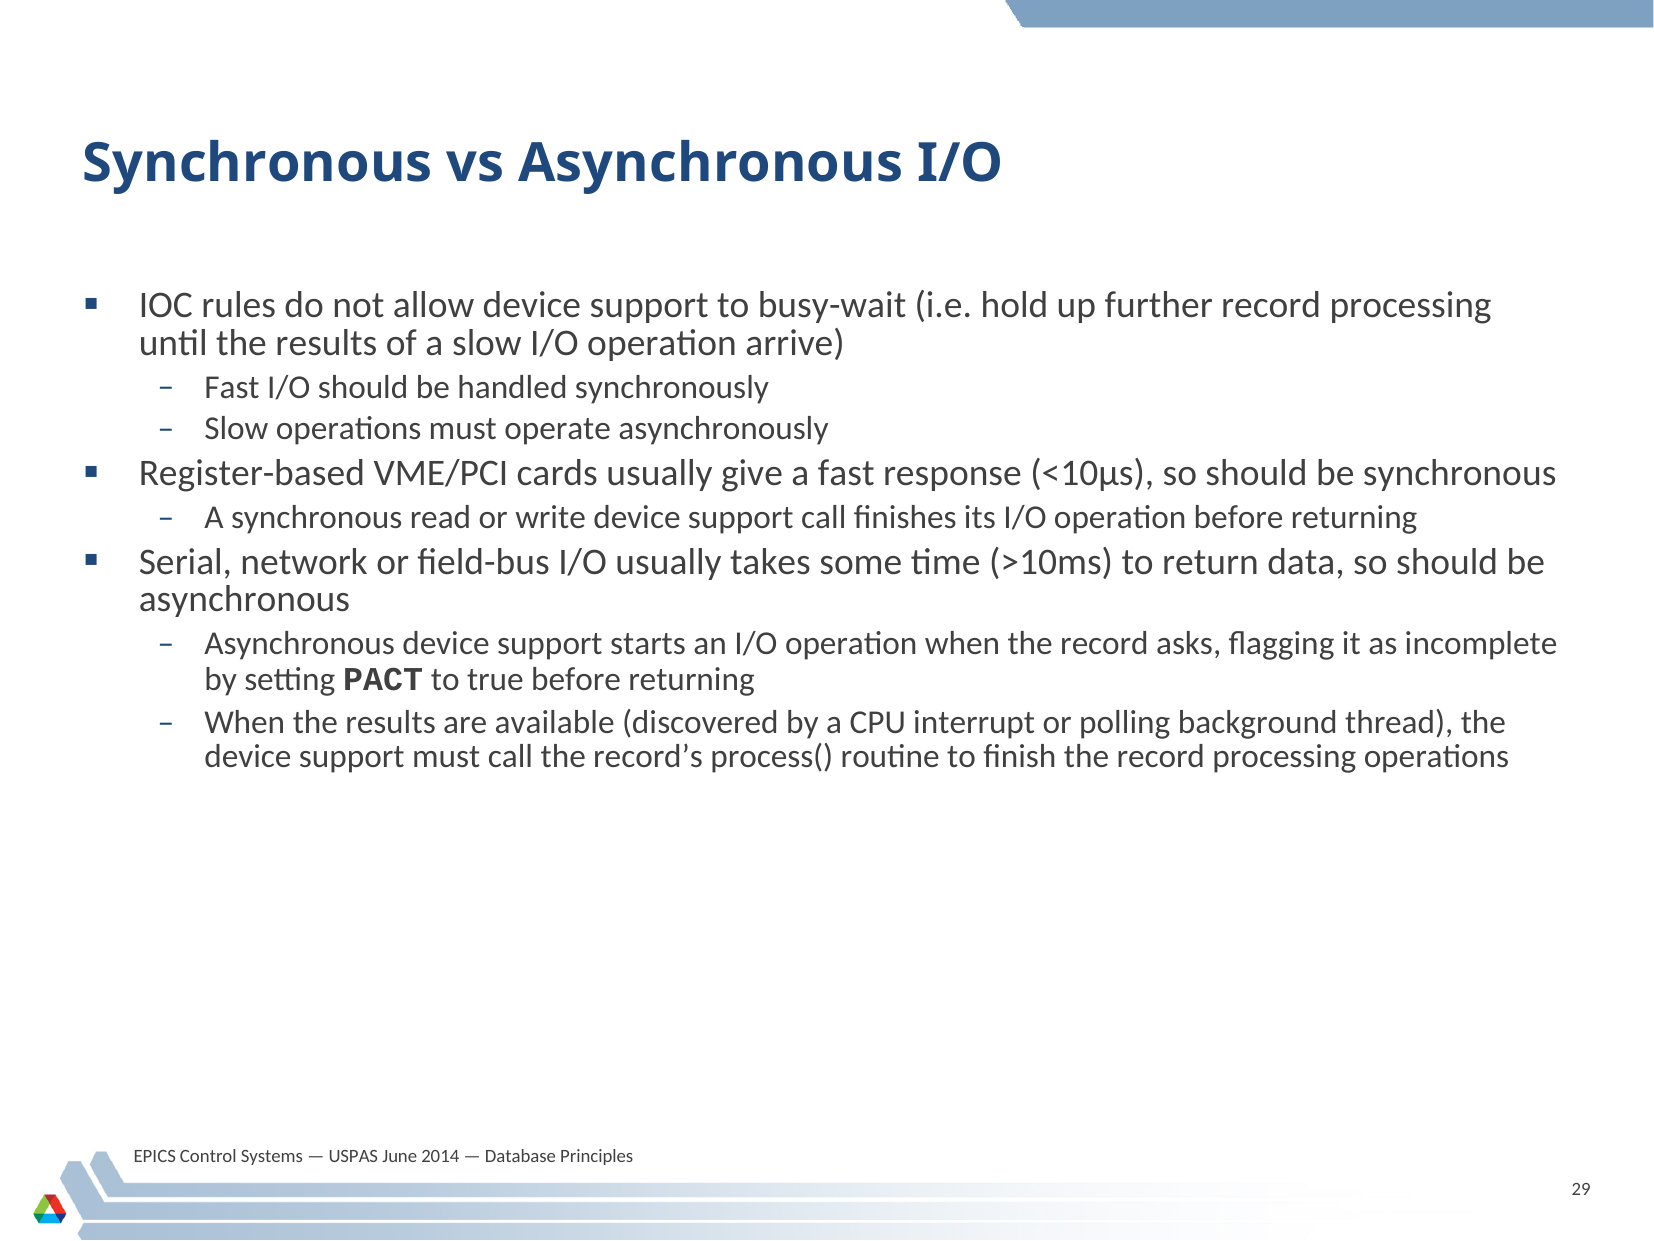

# Synchronous vs Asynchronous I/O
IOC rules do not allow device support to busy-wait (i.e. hold up further record processing until the results of a slow I/O operation arrive)
Fast I/O should be handled synchronously
Slow operations must operate asynchronously
Register-based VME/PCI cards usually give a fast response (<10µs), so should be synchronous
A synchronous read or write device support call finishes its I/O operation before returning
Serial, network or field-bus I/O usually takes some time (>10ms) to return data, so should be asynchronous
Asynchronous device support starts an I/O operation when the record asks, flagging it as incomplete by setting PACT to true before returning
When the results are available (discovered by a CPU interrupt or polling background thread), the device support must call the record’s process() routine to finish the record processing operations
EPICS Control Systems — USPAS June 2014 — Database Principles
29